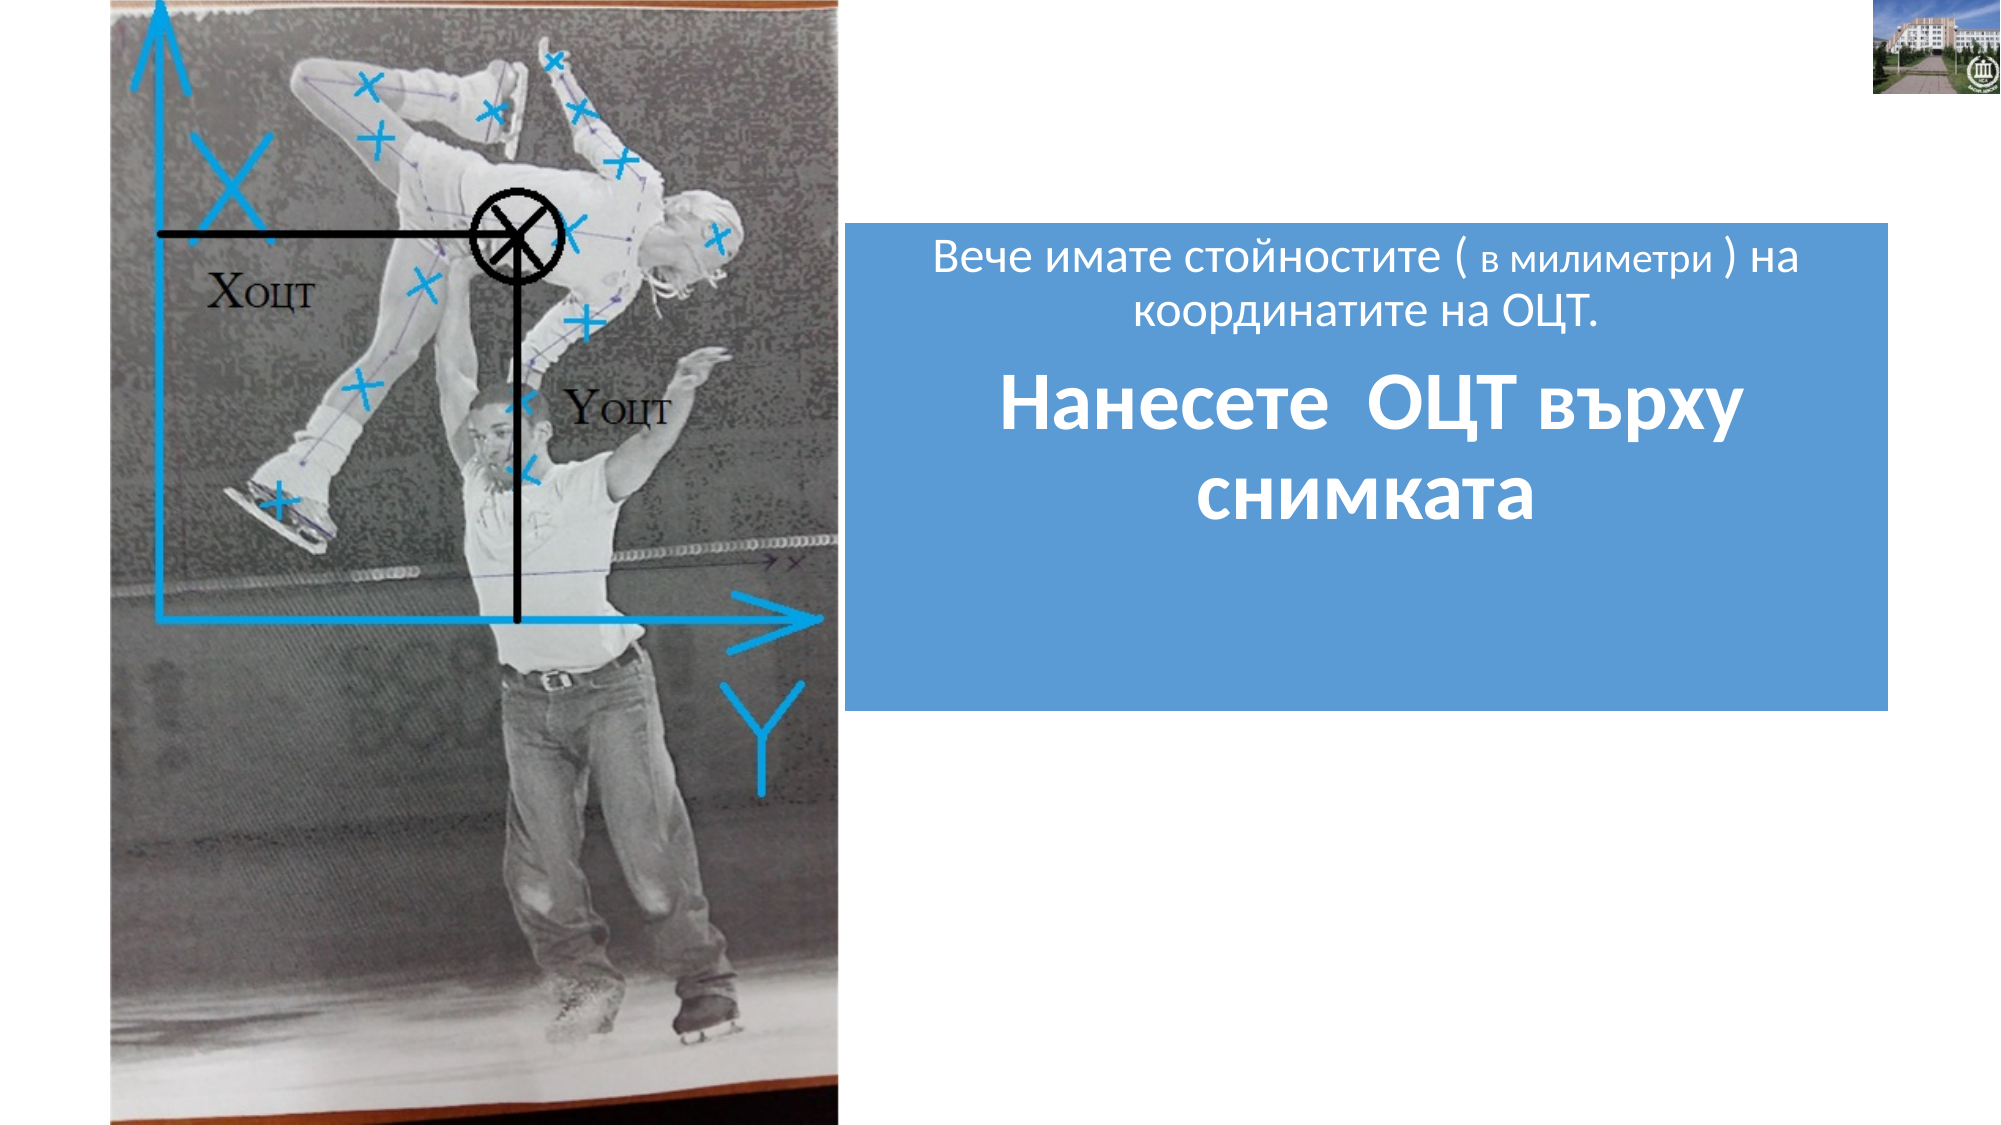

# Вече имате стойностите ( в милиметри ) на координатите на ОЦТ.
 Нанесете ОЦТ върху снимката